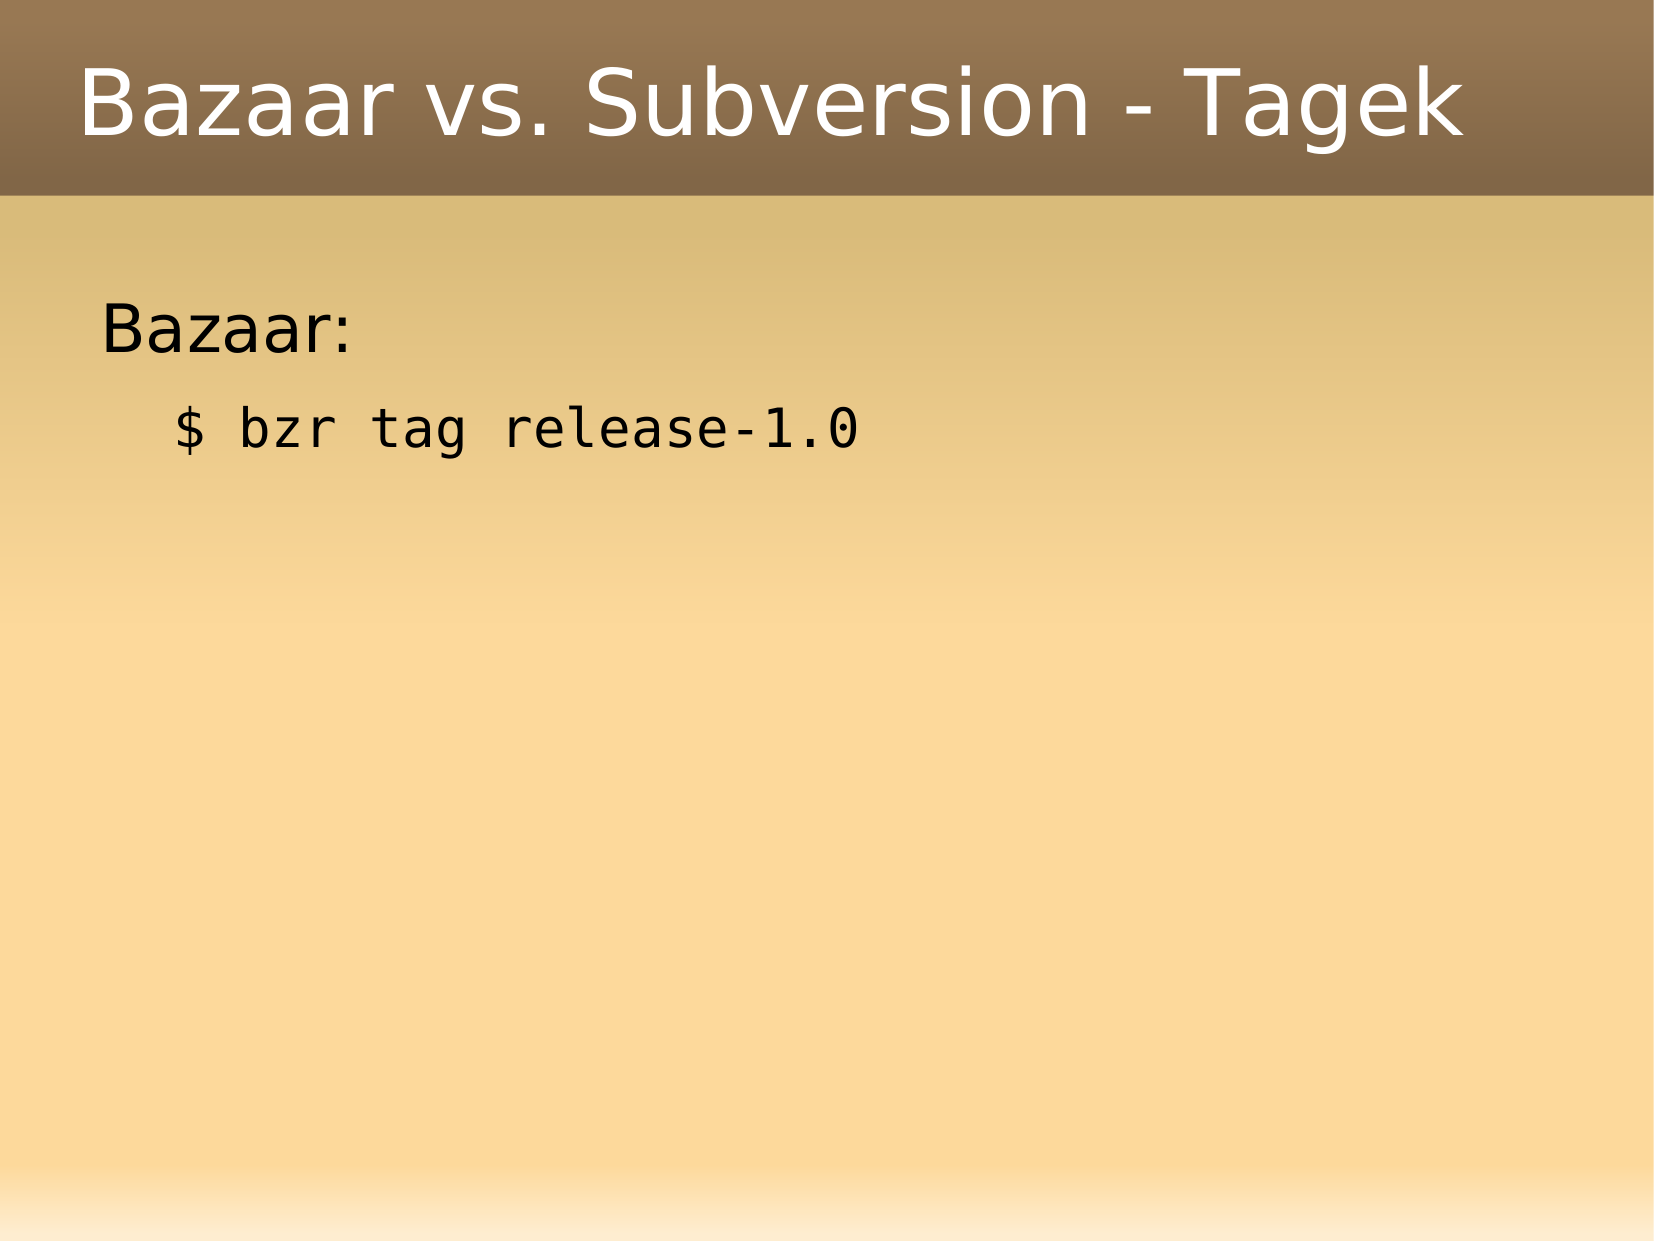

# Bazaar vs. Subversion - Tagek
Bazaar:
$ bzr tag release-1.0